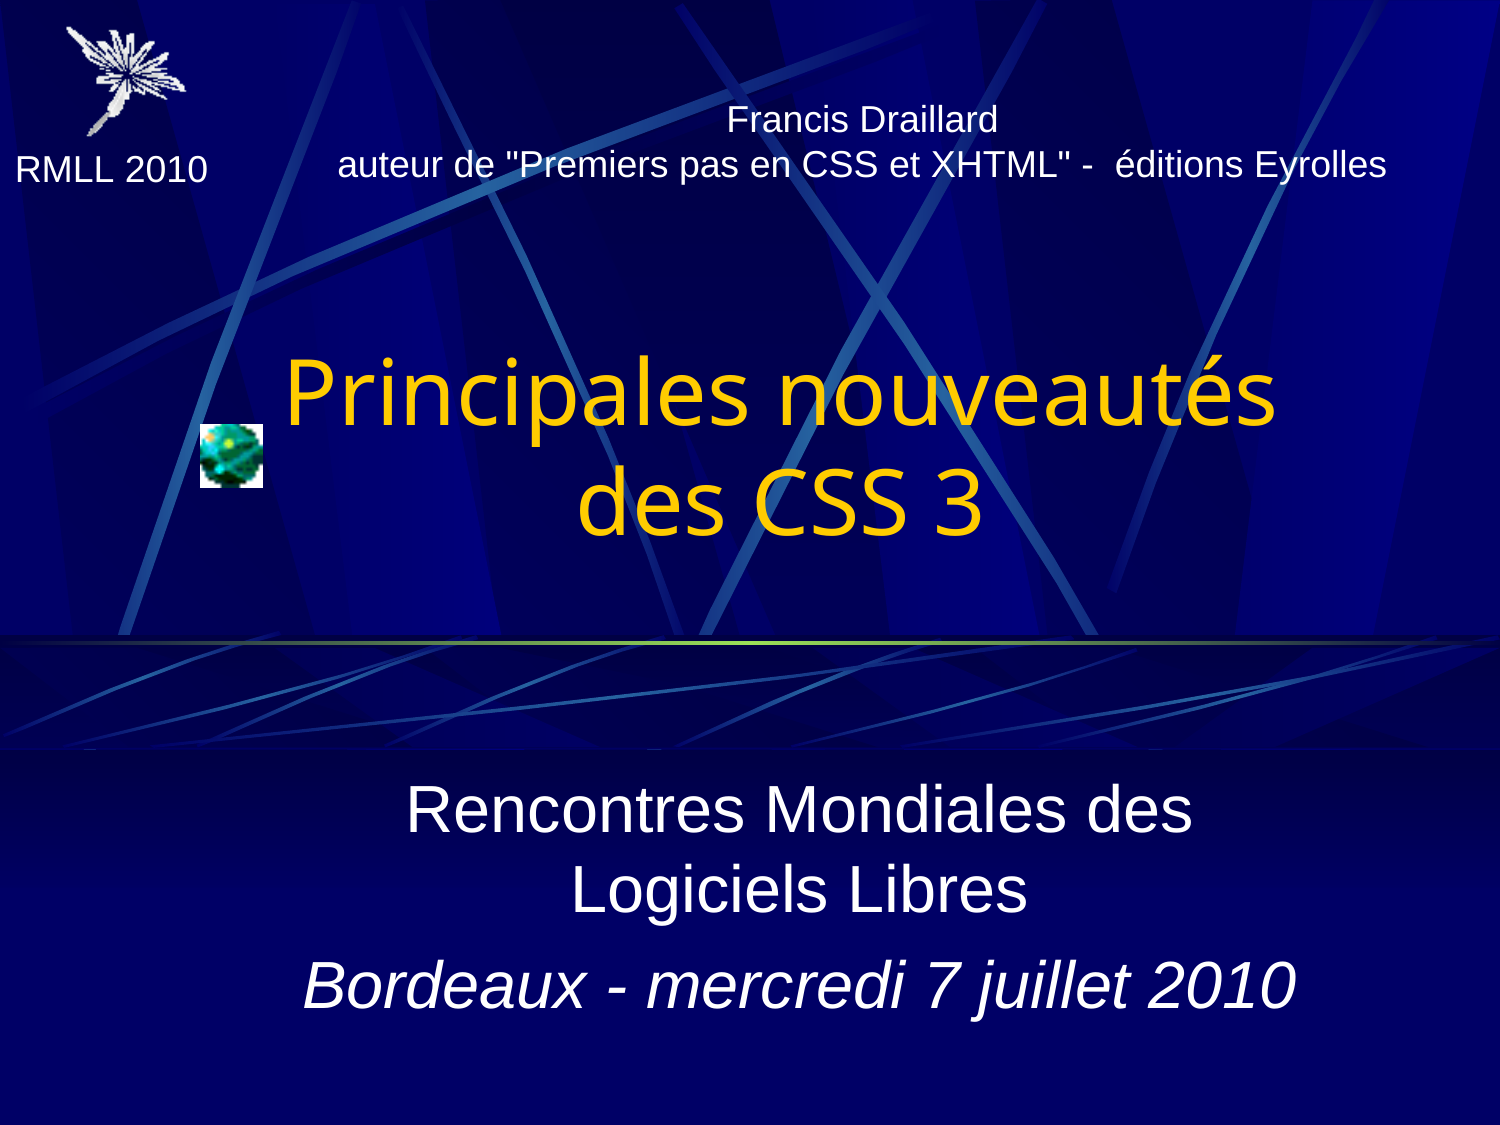

Francis Draillard
auteur de "Premiers pas en CSS et XHTML" - éditions Eyrolles
# Principales nouveautés des CSS 3
Rencontres Mondiales des Logiciels Libres
Bordeaux - mercredi 7 juillet 2010